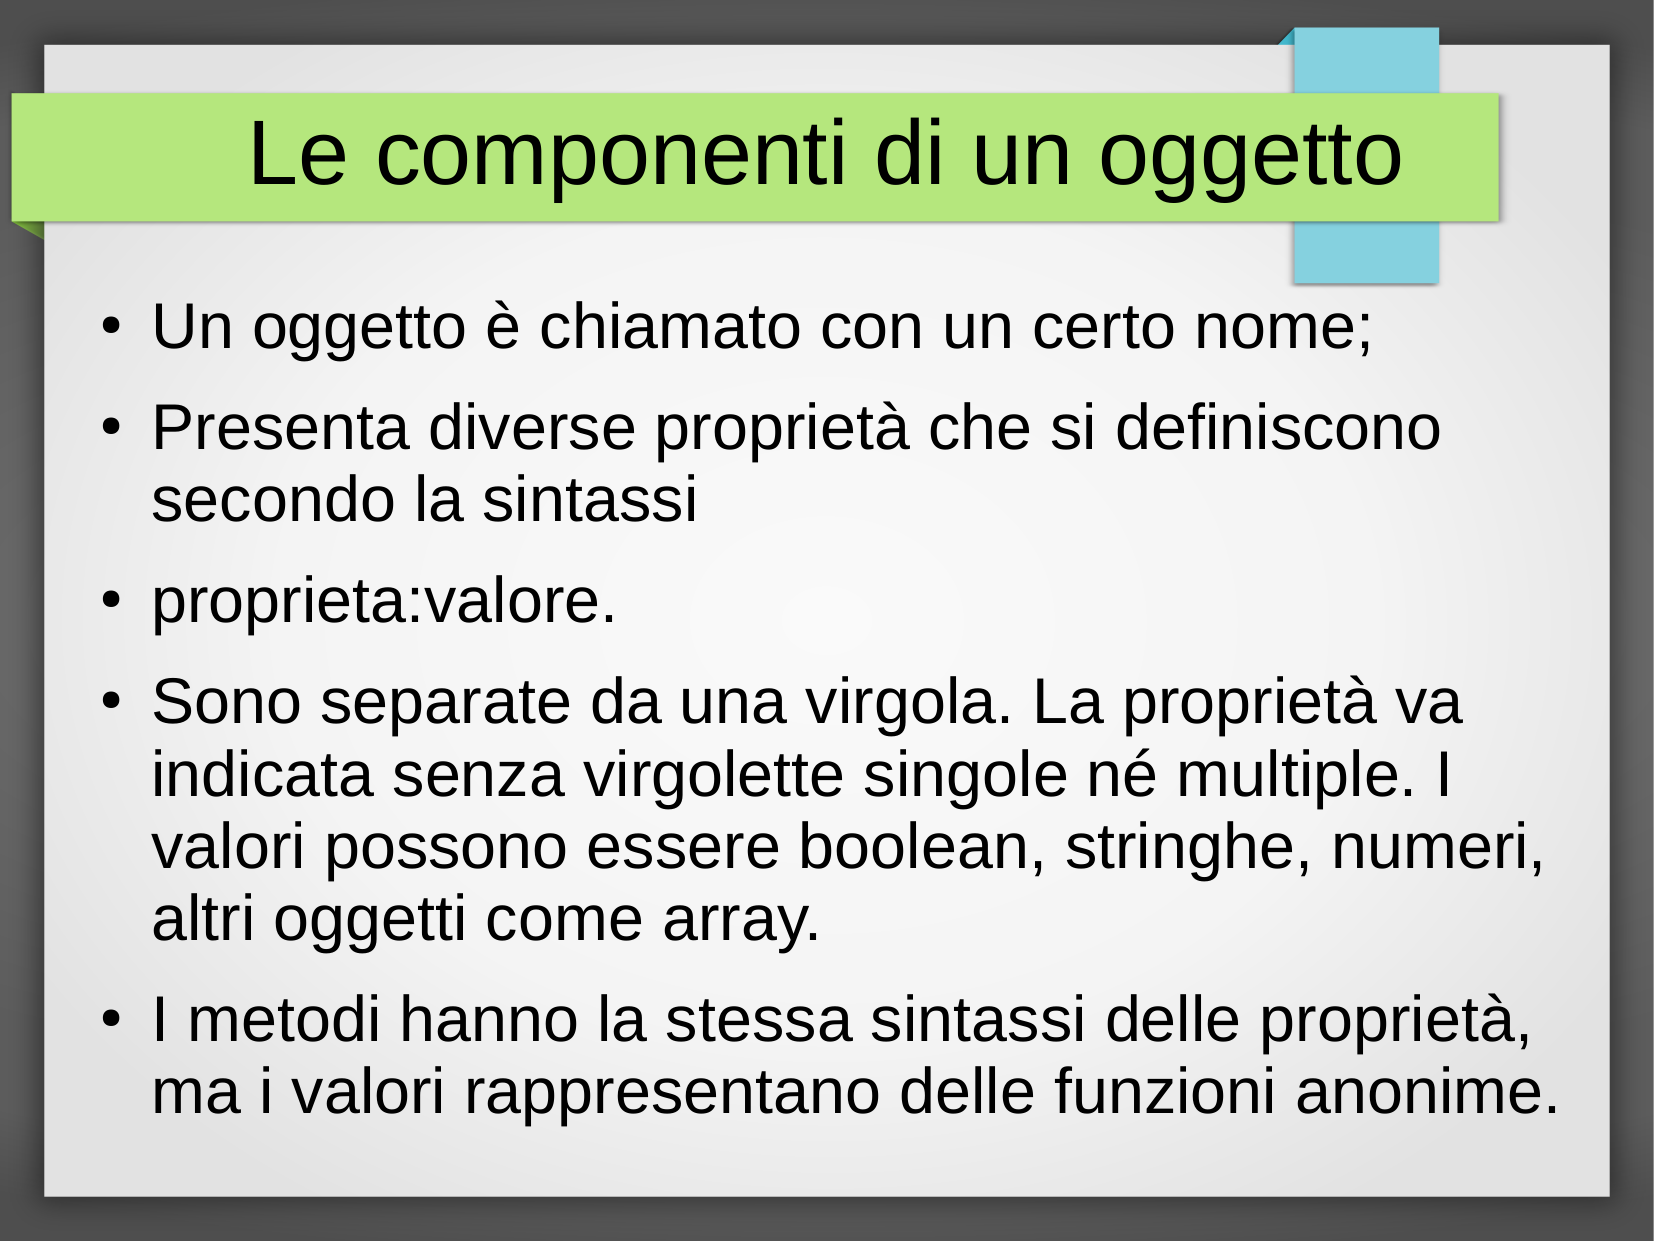

# Le componenti di un oggetto
Un oggetto è chiamato con un certo nome;
Presenta diverse proprietà che si definiscono secondo la sintassi
proprieta:valore.
Sono separate da una virgola. La proprietà va indicata senza virgolette singole né multiple. I valori possono essere boolean, stringhe, numeri, altri oggetti come array.
I metodi hanno la stessa sintassi delle proprietà, ma i valori rappresentano delle funzioni anonime.